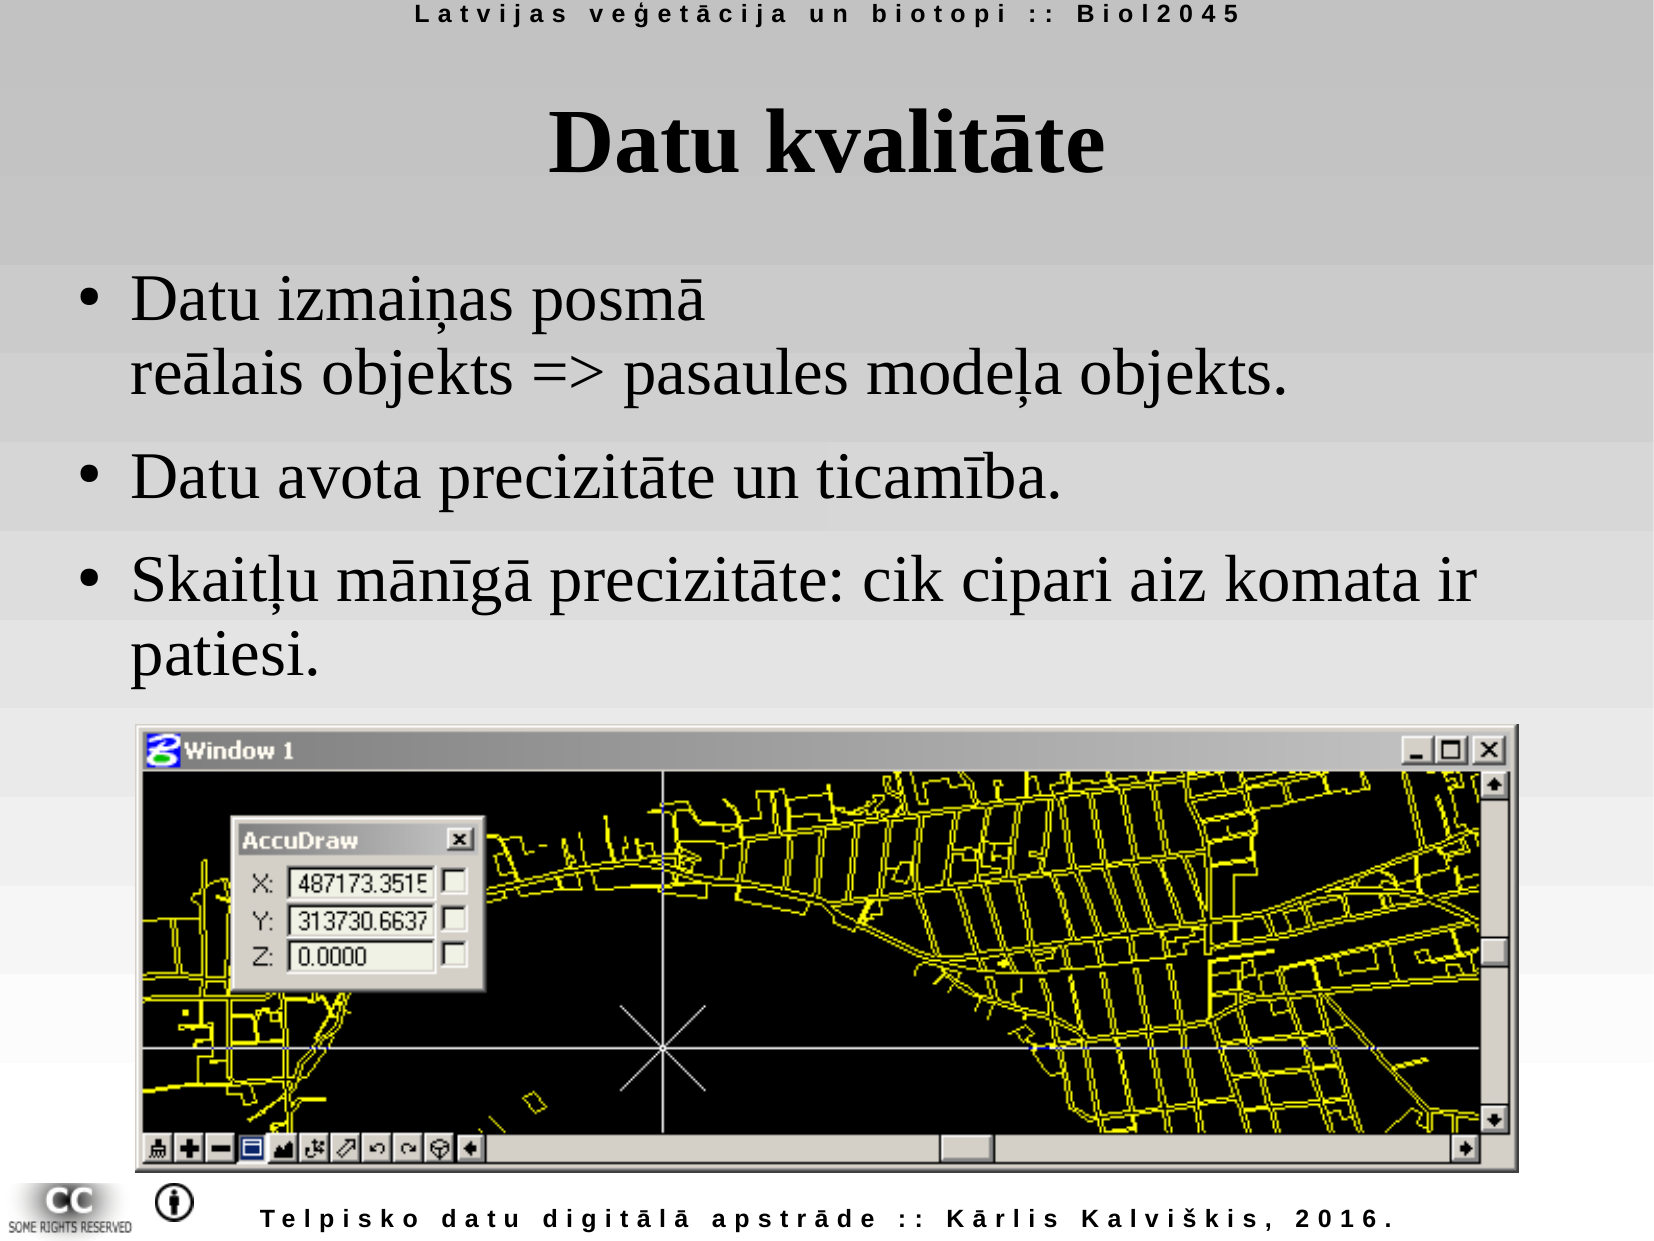

# Datu kvalitāte
Datu izmaiņas posmā
reālais objekts => pasaules modeļa objekts.
Datu avota precizitāte un ticamība.
Skaitļu mānīgā precizitāte: cik cipari aiz komata ir patiesi.